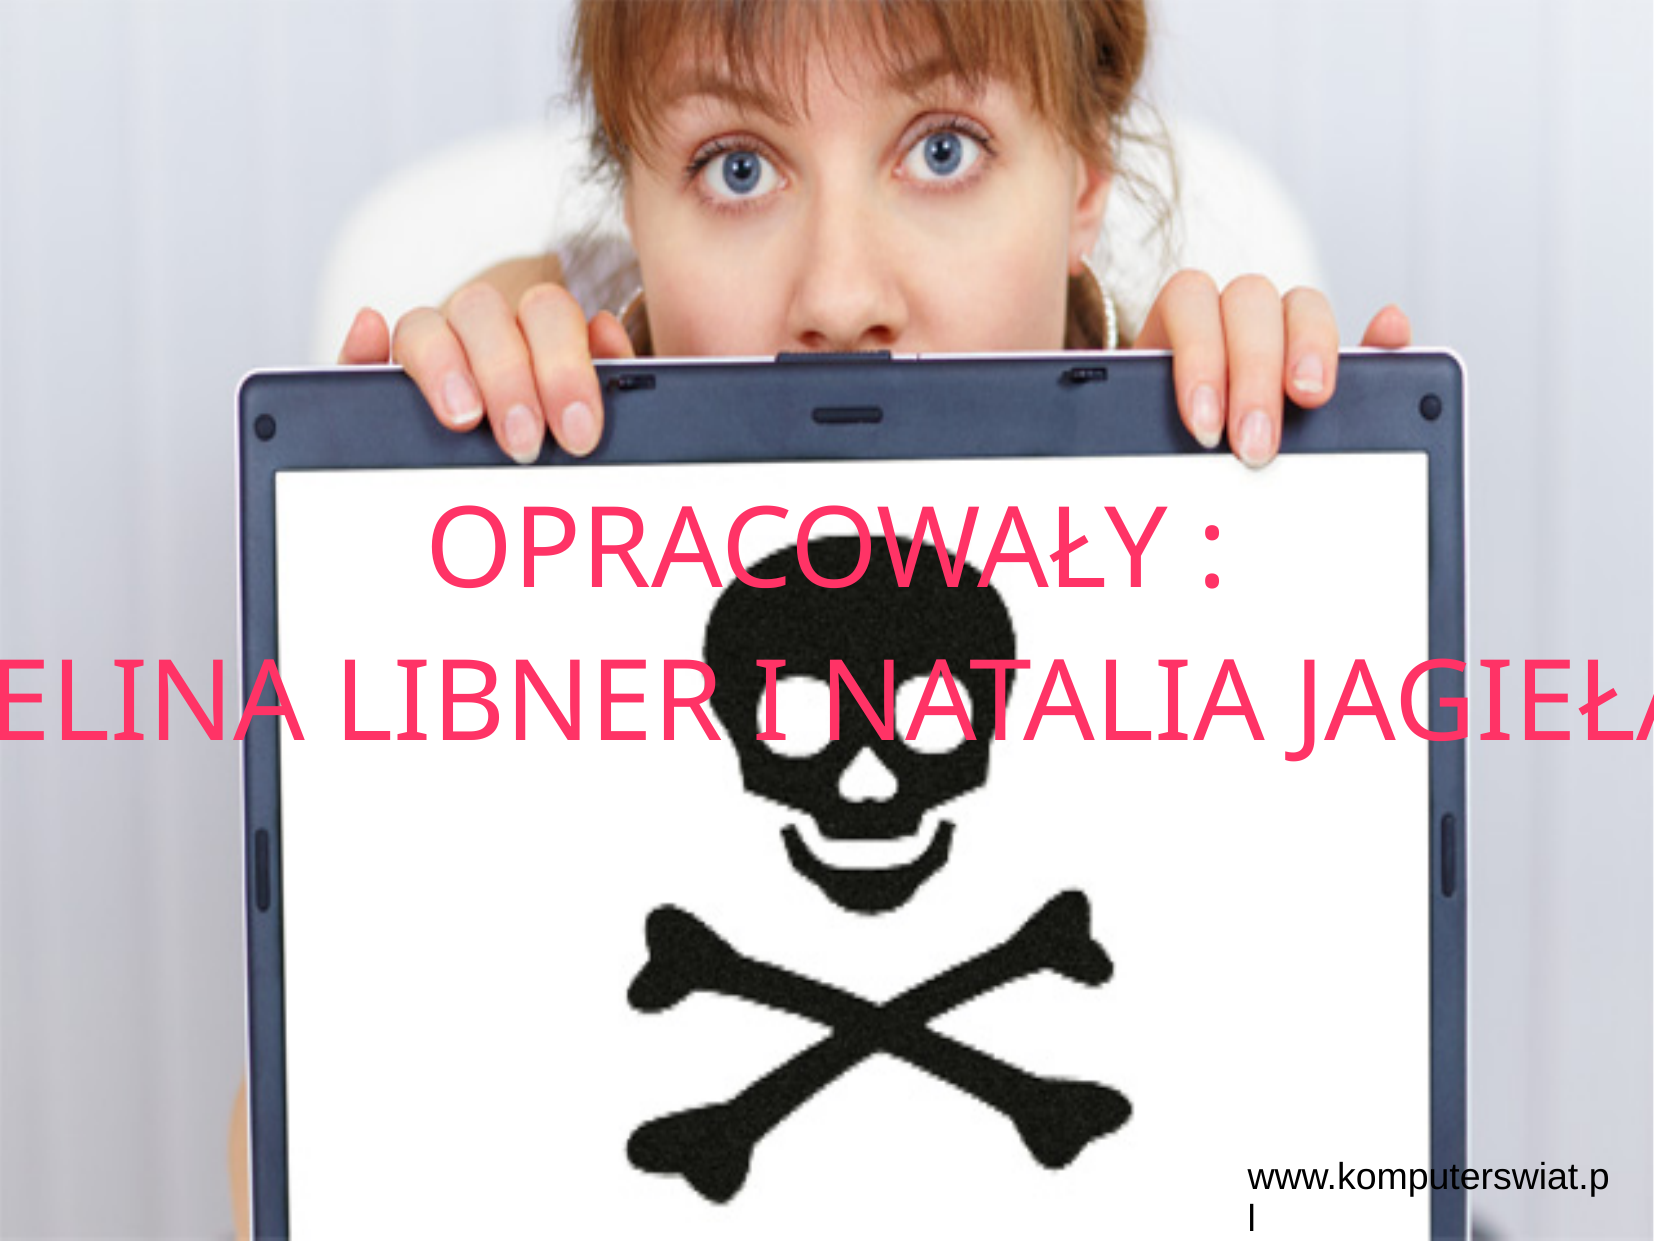

OPRACOWAŁY :
EWELINA LIBNER I NATALIA JAGIEŁA : )
#
www.komputerswiat.pl